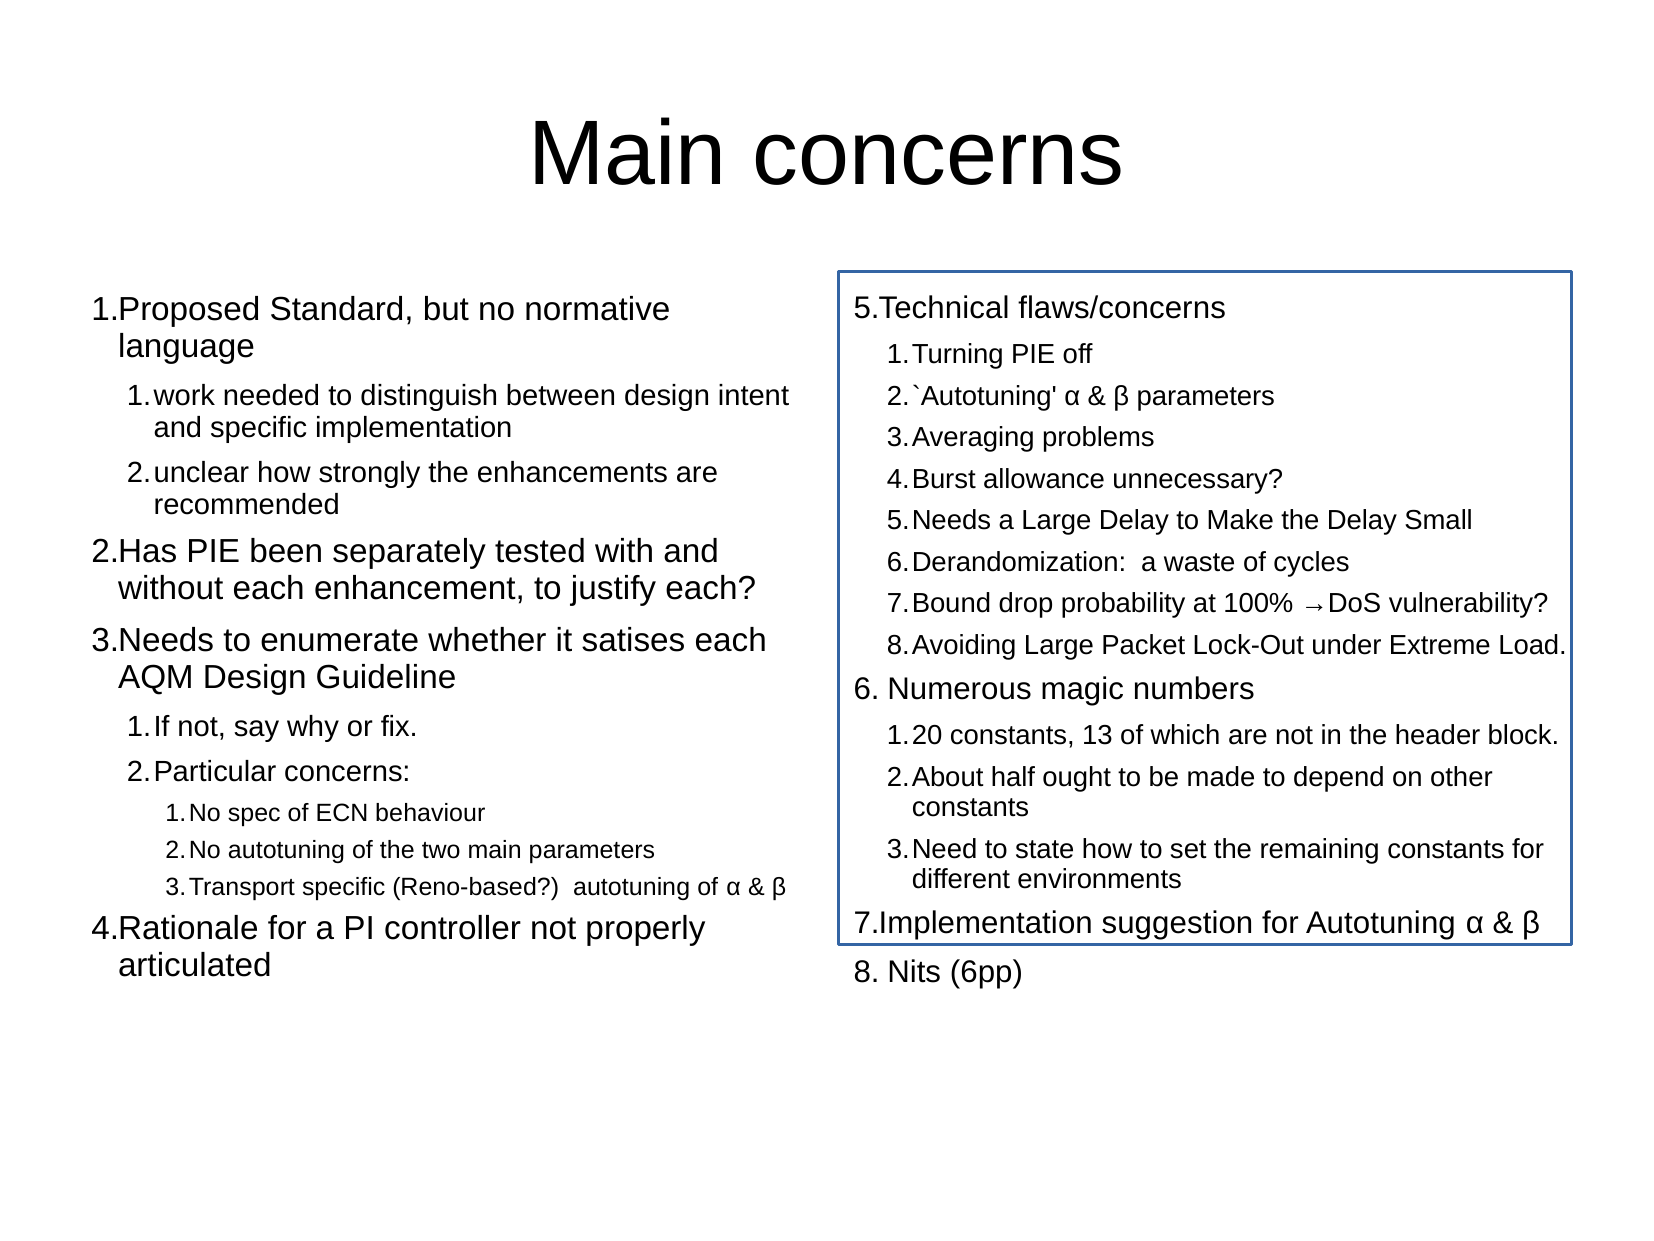

# Main concerns
Proposed Standard, but no normative language
work needed to distinguish between design intent and specific implementation
unclear how strongly the enhancements are recommended
Has PIE been separately tested with and without each enhancement, to justify each?
Needs to enumerate whether it satises each AQM Design Guideline
If not, say why or fix.
Particular concerns:
No spec of ECN behaviour
No autotuning of the two main parameters
Transport specific (Reno-based?) autotuning of α & β
Rationale for a PI controller not properly articulated
Technical flaws/concerns
Turning PIE off
`Autotuning' α & β parameters
Averaging problems
Burst allowance unnecessary?
Needs a Large Delay to Make the Delay Small
Derandomization: a waste of cycles
Bound drop probability at 100% →DoS vulnerability?
Avoiding Large Packet Lock-Out under Extreme Load.
 Numerous magic numbers
20 constants, 13 of which are not in the header block.
About half ought to be made to depend on other constants
Need to state how to set the remaining constants for different environments
Implementation suggestion for Autotuning α & β
 Nits (6pp)